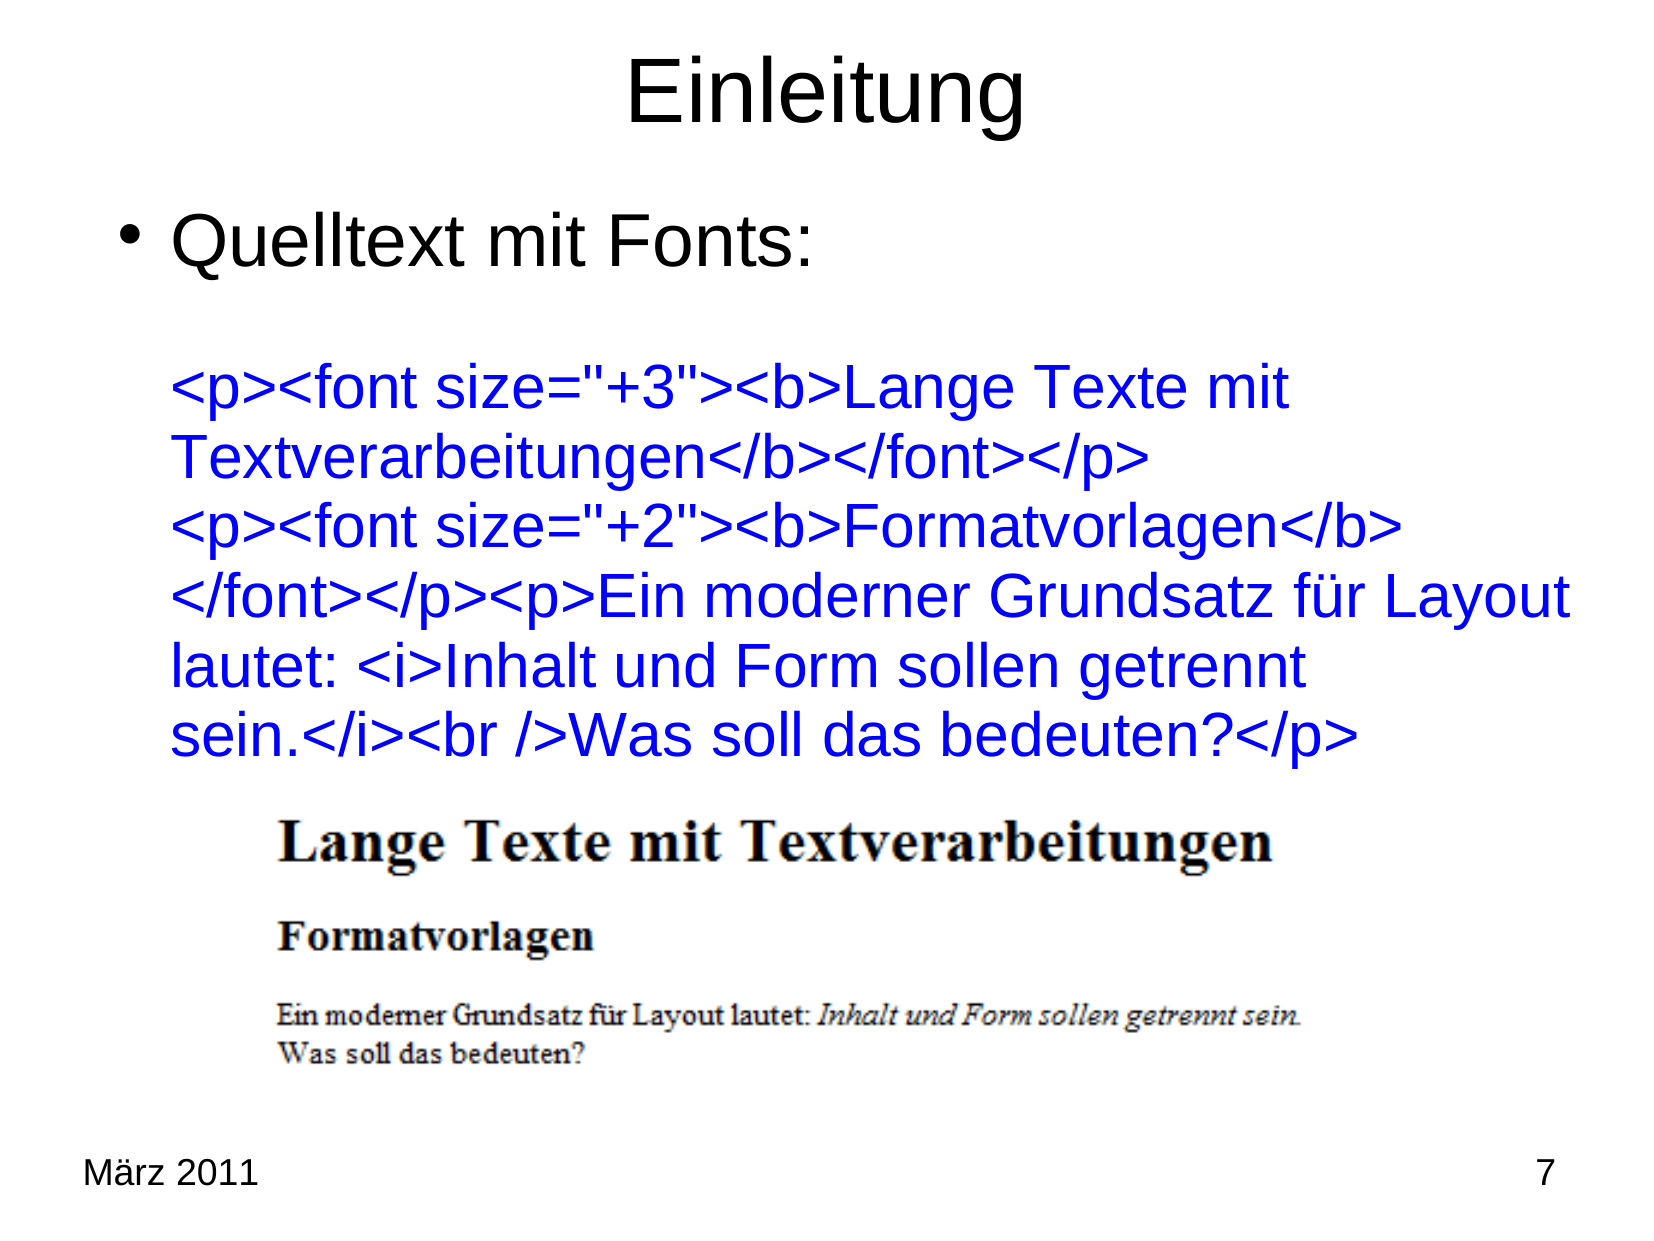

# Einleitung
Quelltext mit Fonts:
<p><font size="+3"><b>Lange Texte mit Textverarbeitungen</b></font></p>
<p><font size="+2"><b>Formatvorlagen</b>
</font></p><p>Ein moderner Grundsatz für Layout lautet: <i>Inhalt und Form sollen getrennt sein.</i><br />Was soll das bedeuten?</p>
März 2011
7